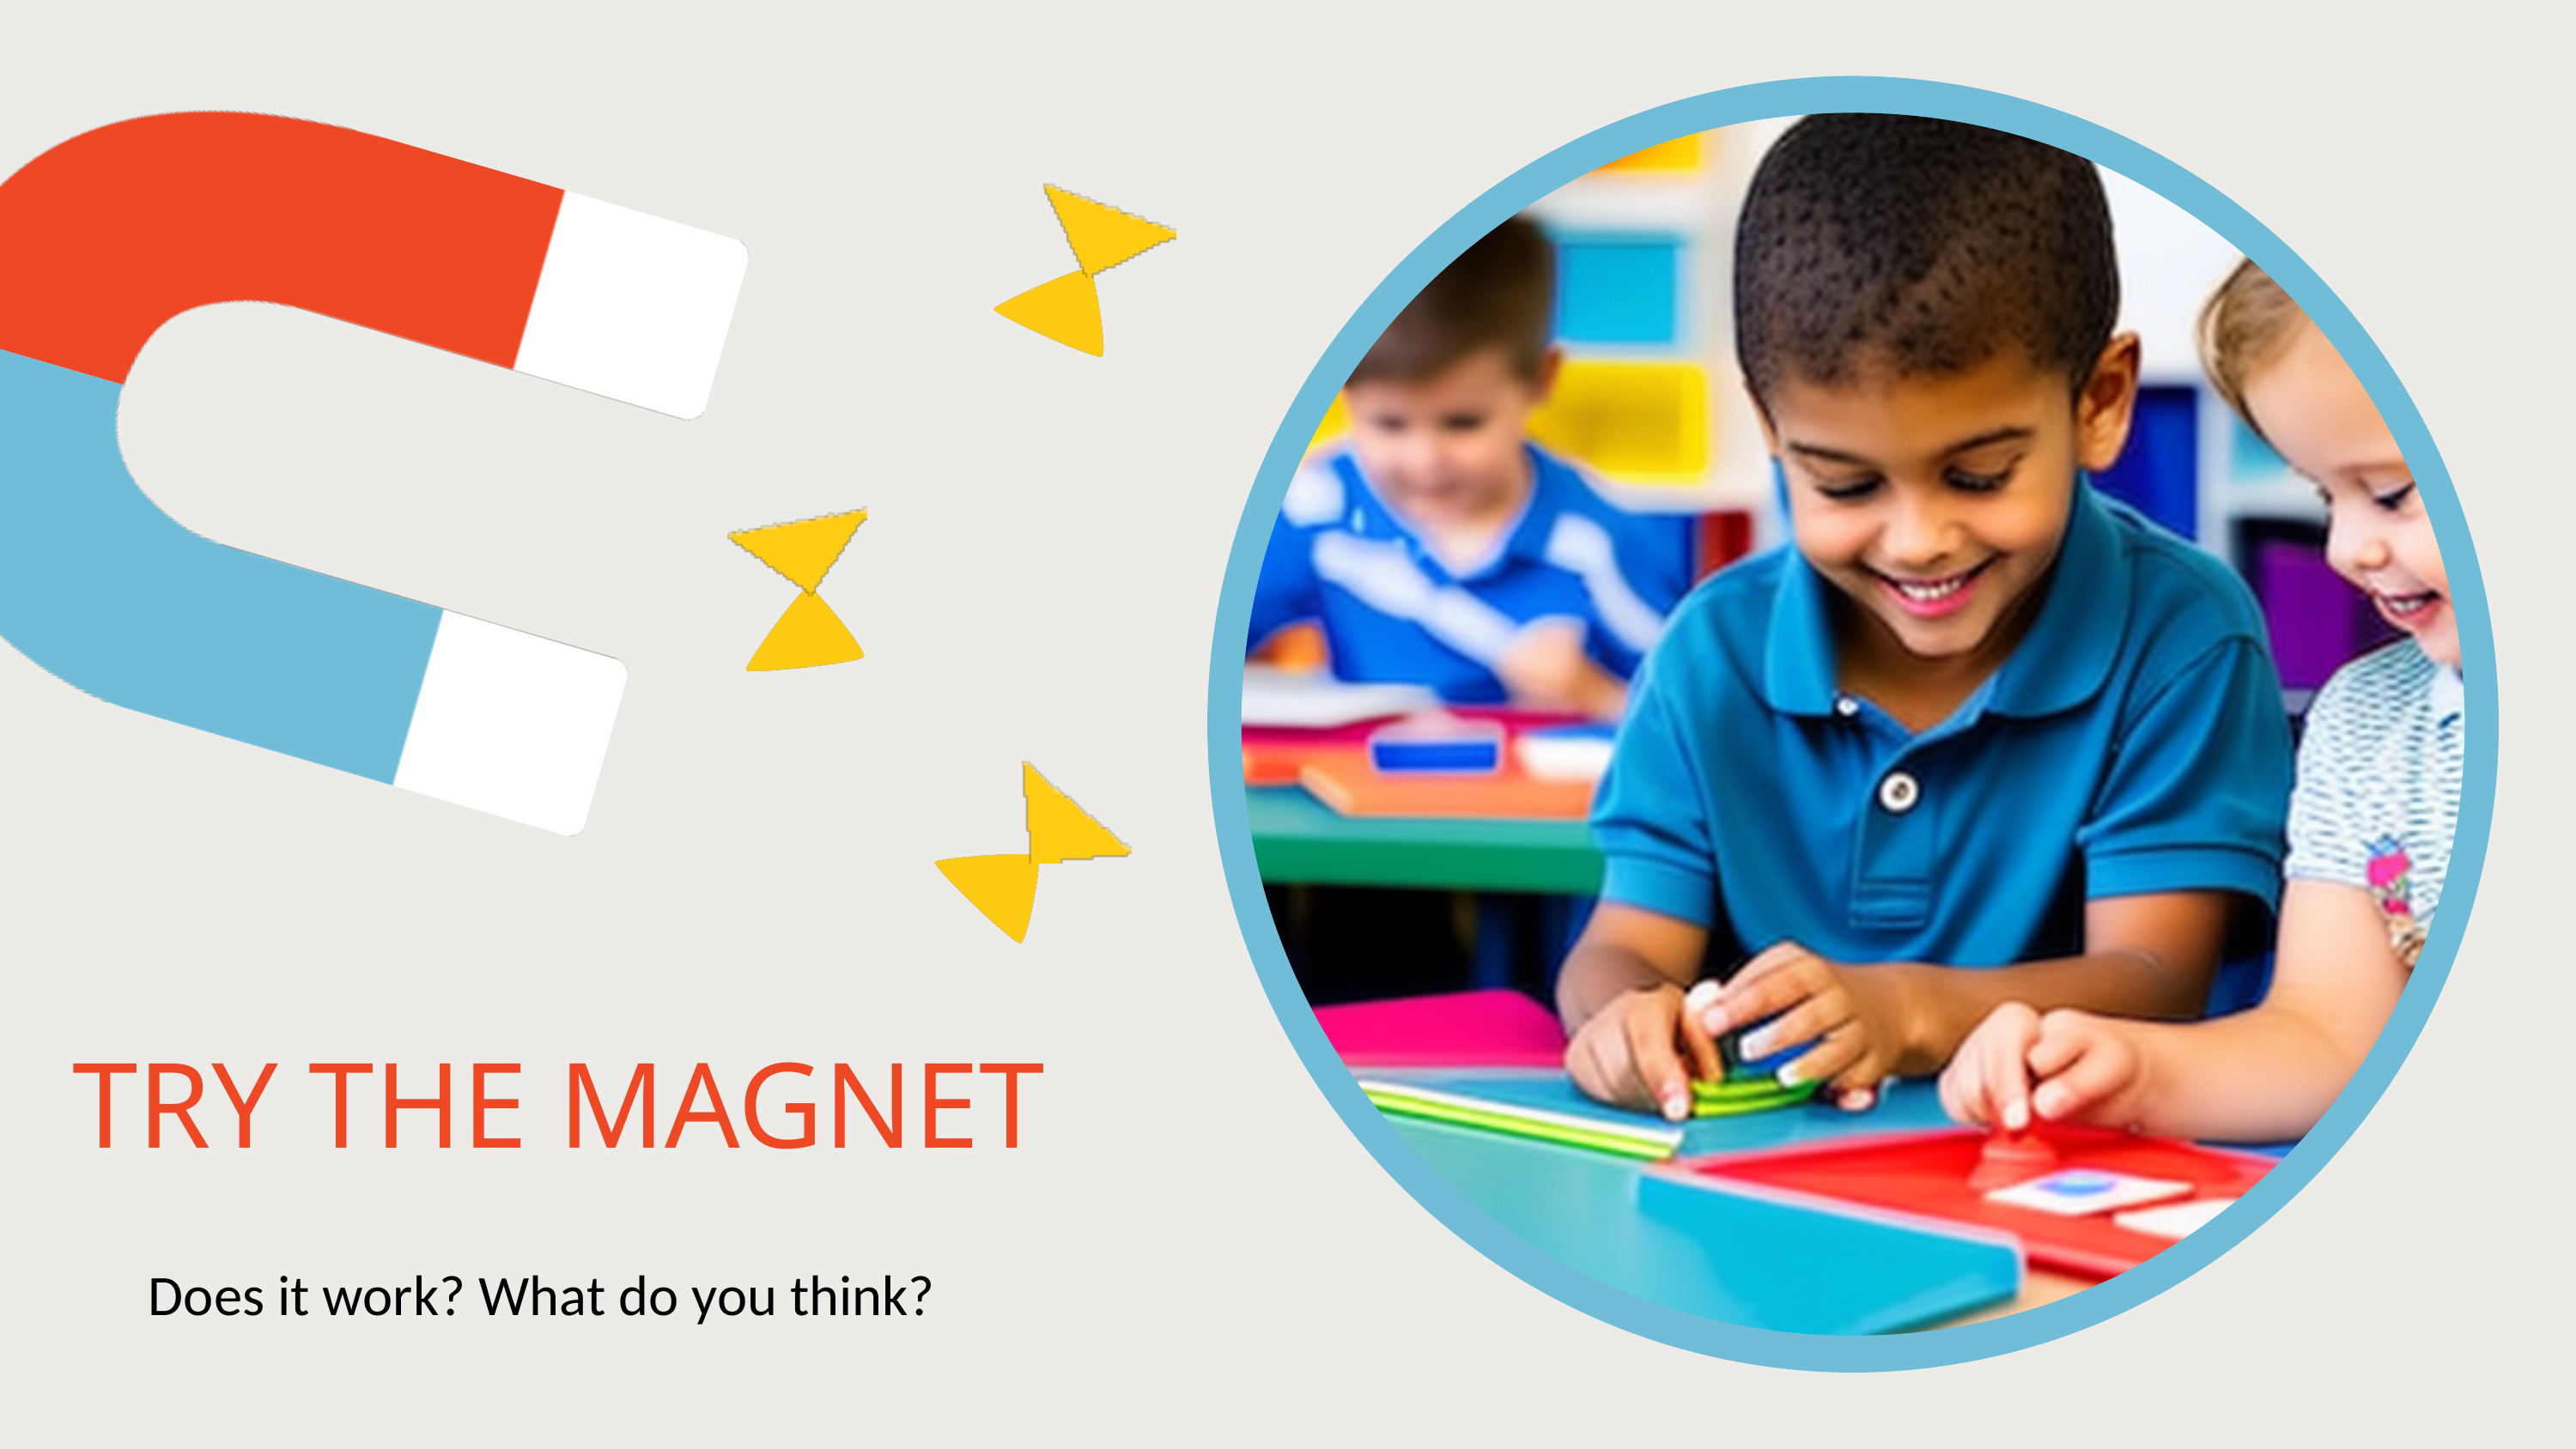

TRY THE MAGNET
Does it work? What do you think?